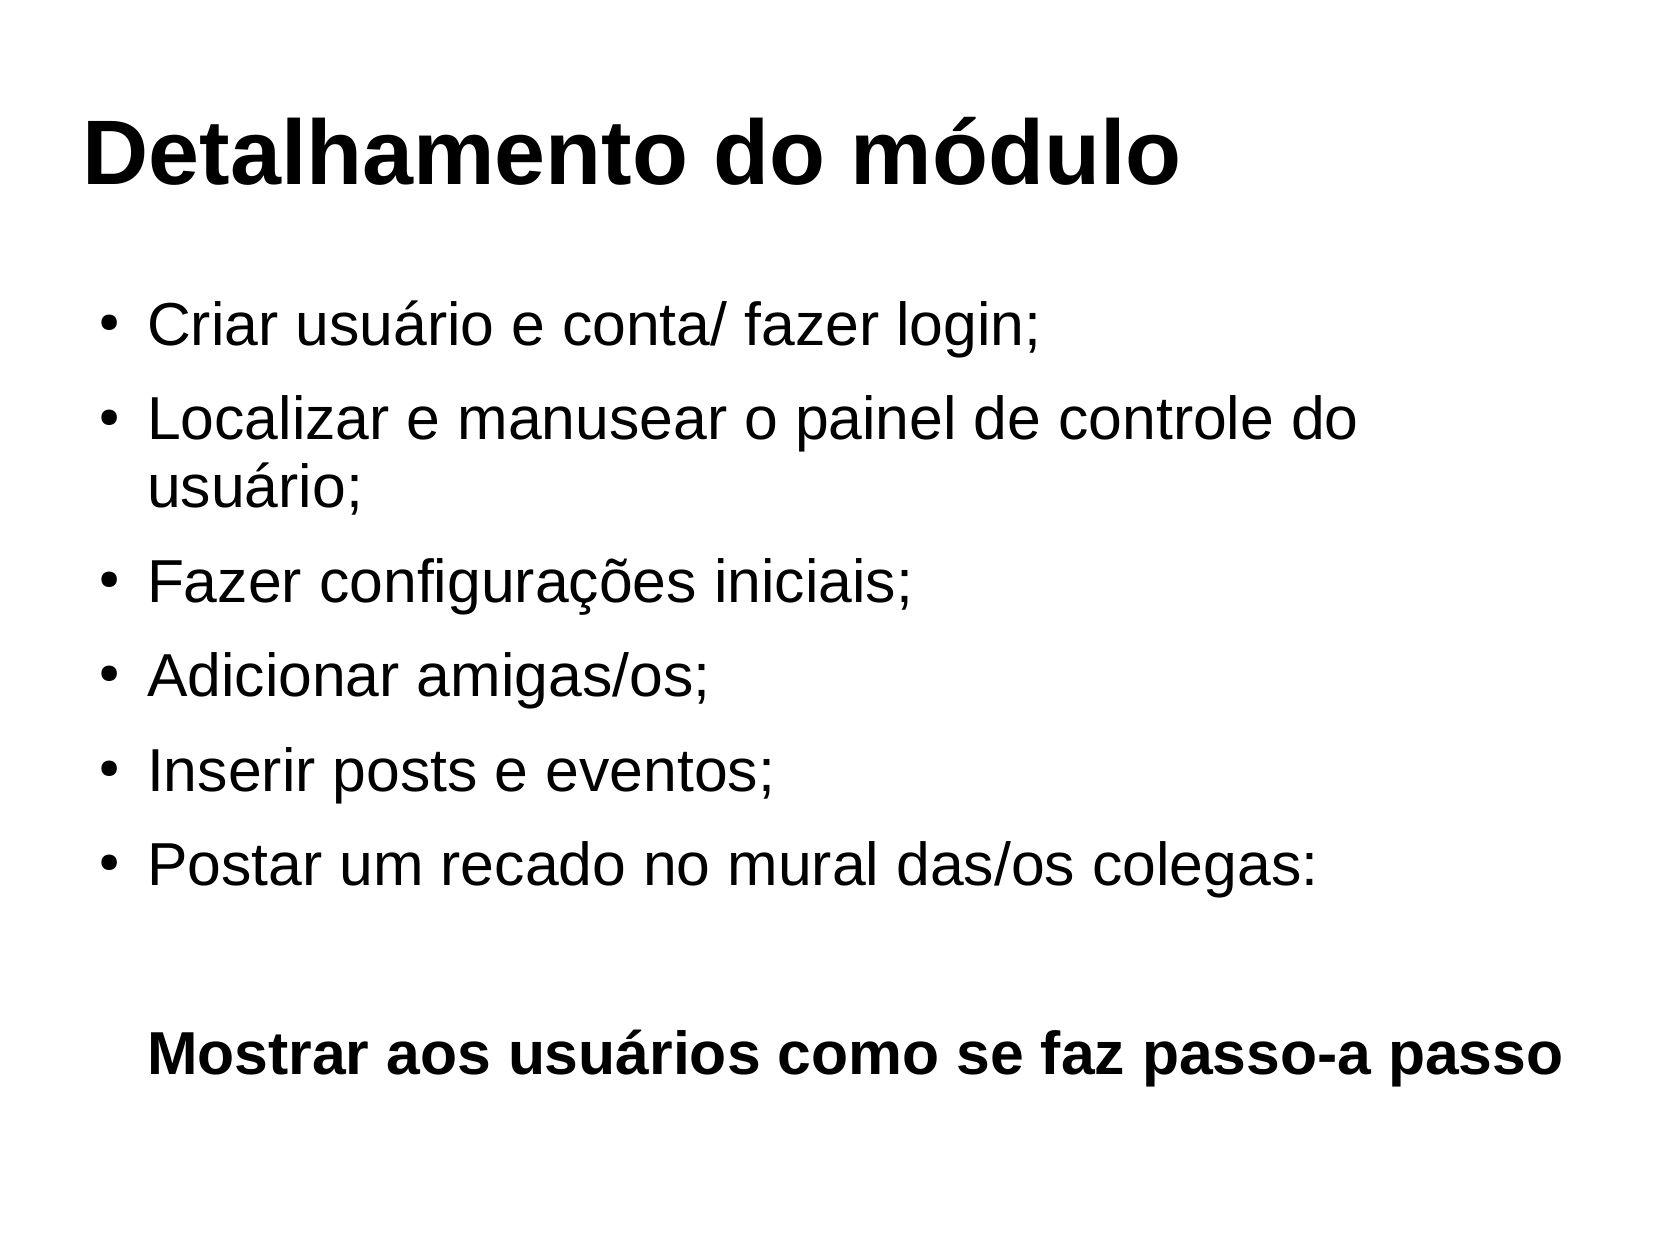

Detalhamento do módulo
# Criar usuário e conta/ fazer login;
Localizar e manusear o painel de controle do usuário;
Fazer configurações iniciais;
Adicionar amigas/os;
Inserir posts e eventos;
Postar um recado no mural das/os colegas:
Mostrar aos usuários como se faz passo-a passo